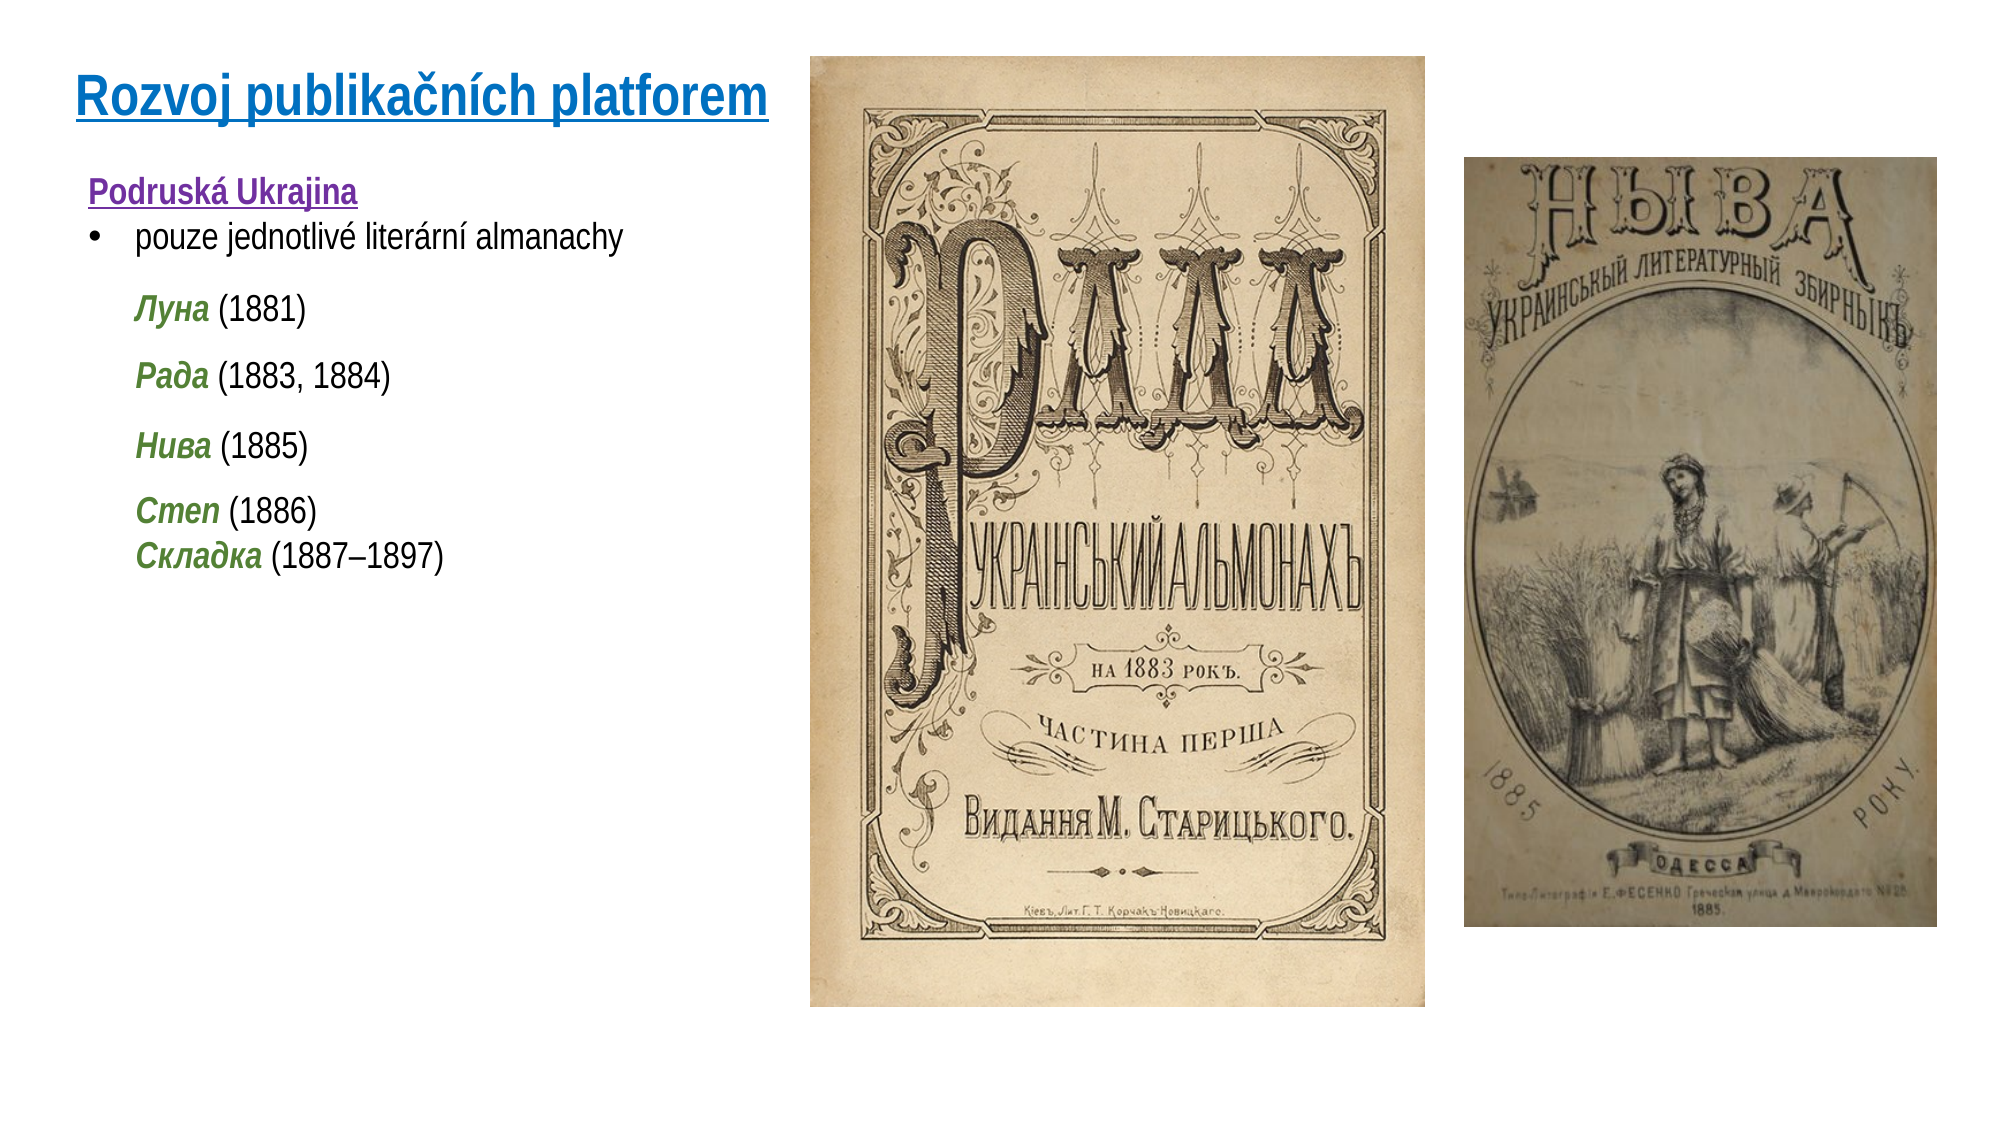

Rozvoj publikačních platforem
Podruská Ukrajina
pouze jednotlivé literární almanachy
Луна (1881)
Рада (1883, 1884)
Нива (1885)
Степ (1886)
Складка (1887–1897)